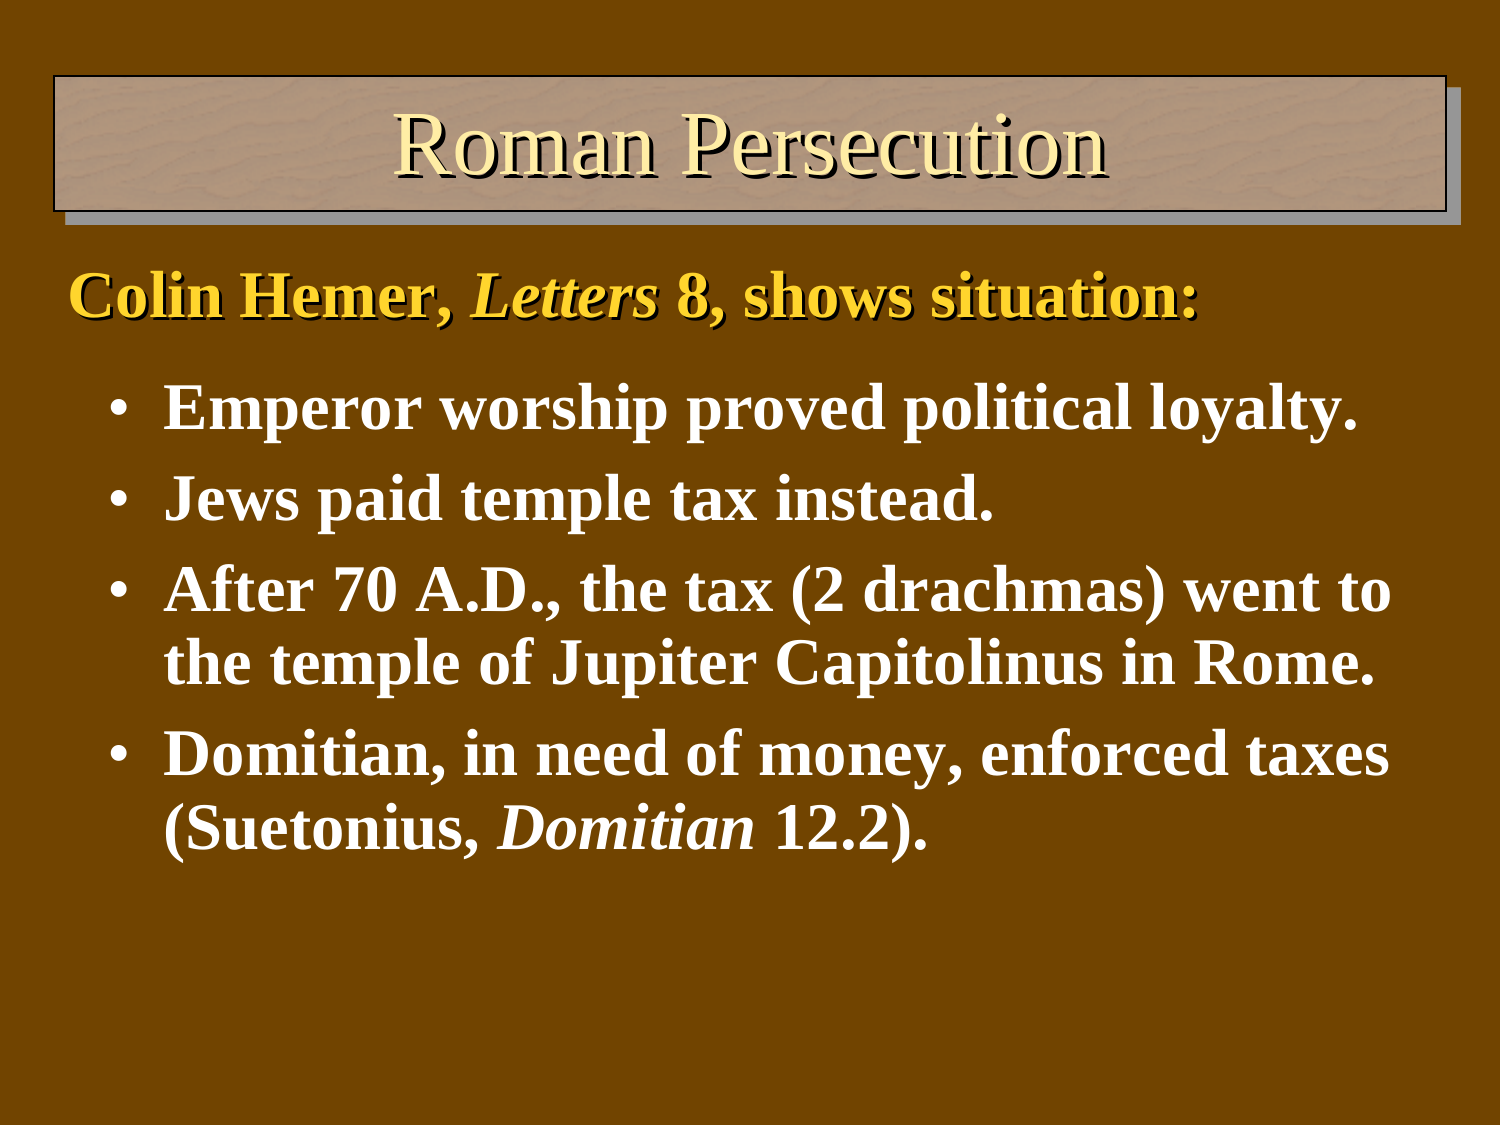

# Roman Persecution
Colin Hemer, Letters 8, shows situation:
Emperor worship proved political loyalty.
Jews paid temple tax instead.
After 70 A.D., the tax (2 drachmas) went to the temple of Jupiter Capitolinus in Rome.
Domitian, in need of money, enforced taxes (Suetonius, Domitian 12.2).